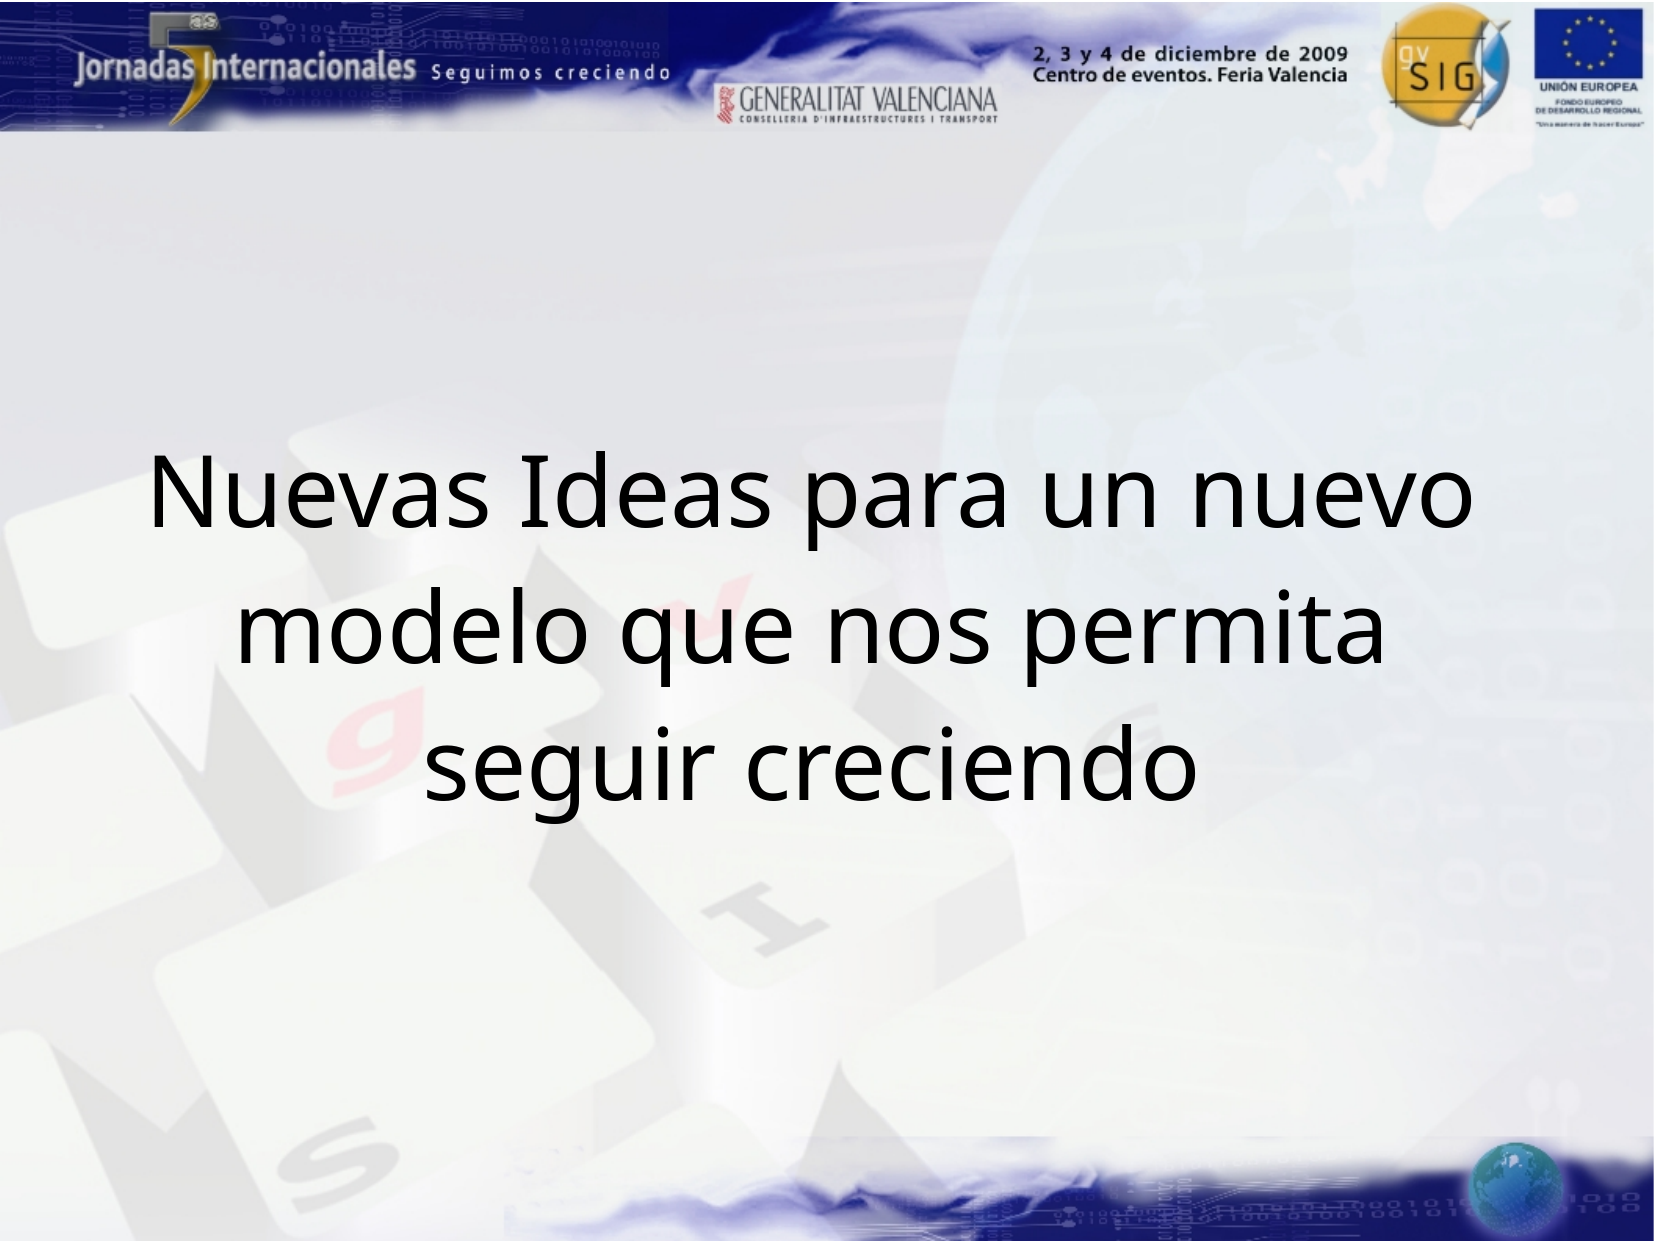

Nuevas Ideas para un nuevo modelo que nos permita seguir creciendo